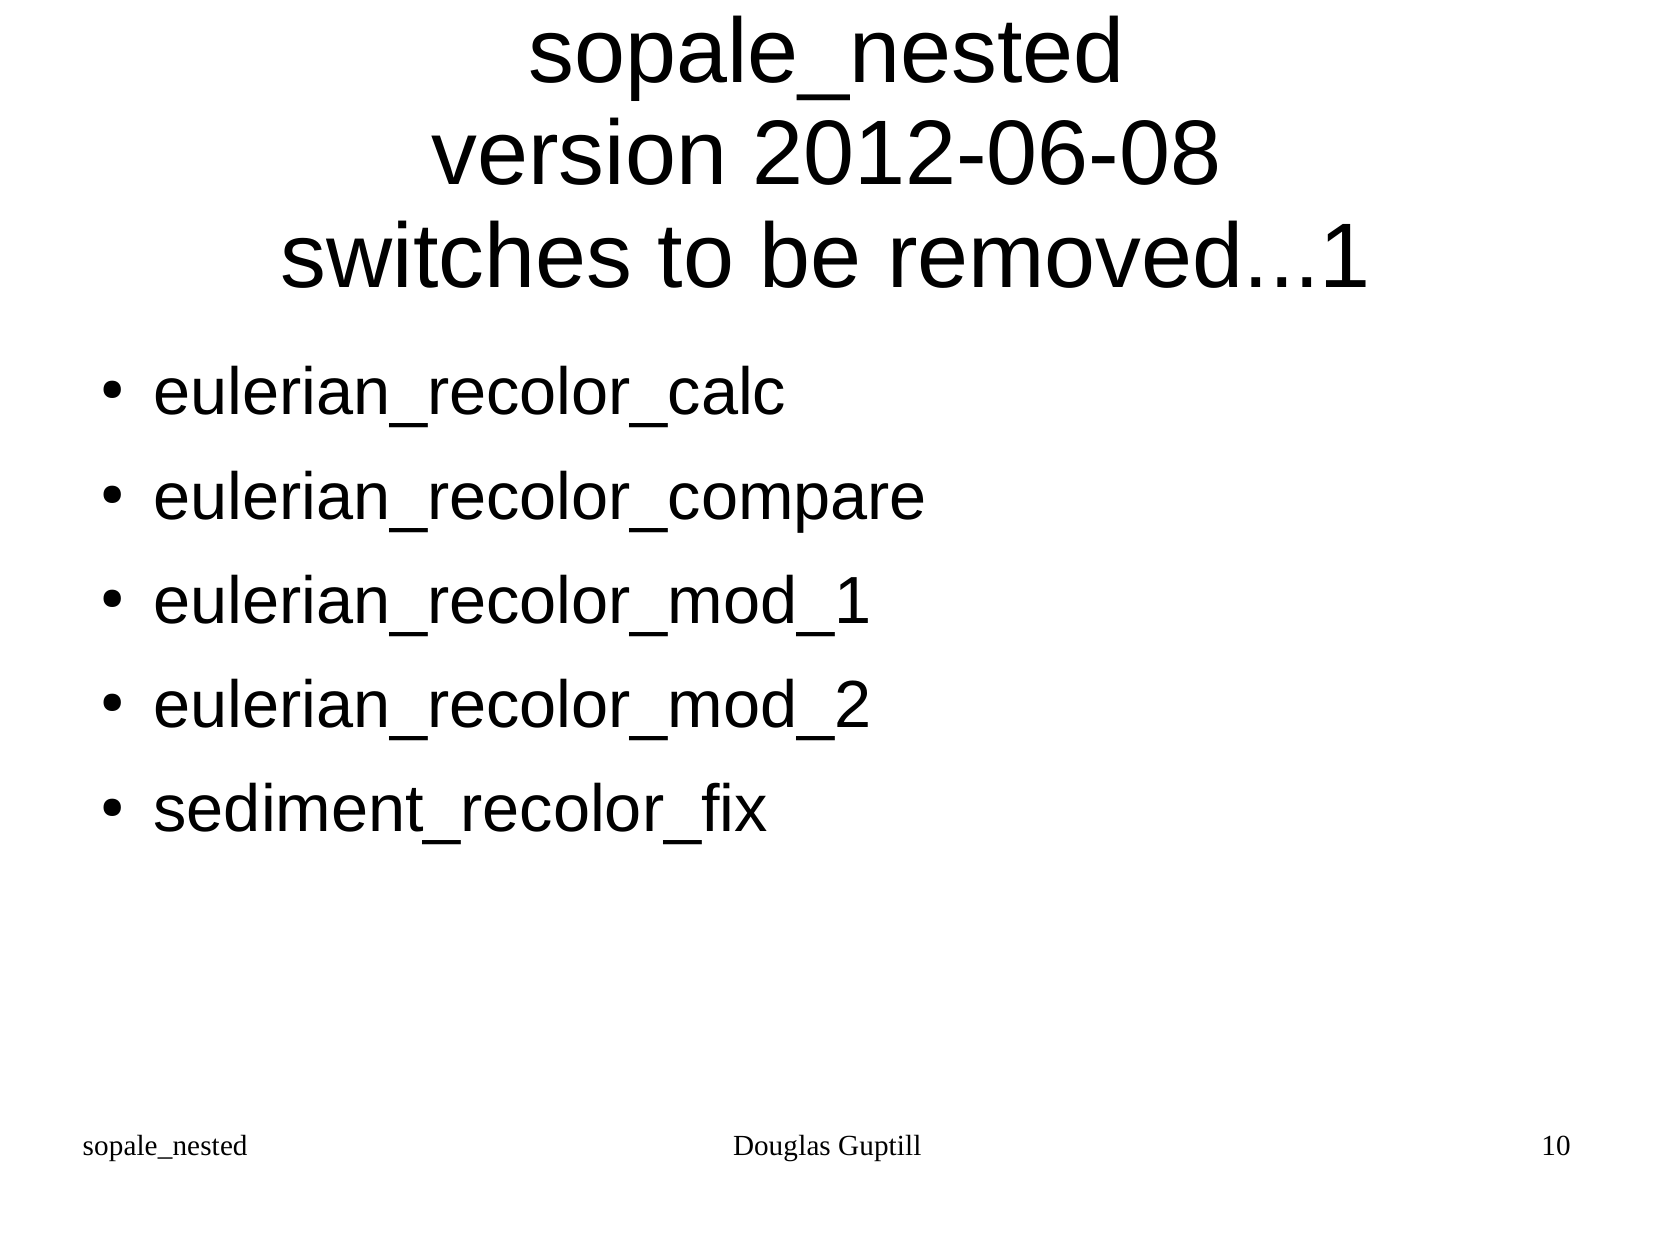

# sopale_nested version 2012-06-08 switches to be removed...1
eulerian_recolor_calc
eulerian_recolor_compare
eulerian_recolor_mod_1
eulerian_recolor_mod_2
sediment_recolor_fix
sopale_nested
Douglas Guptill
10